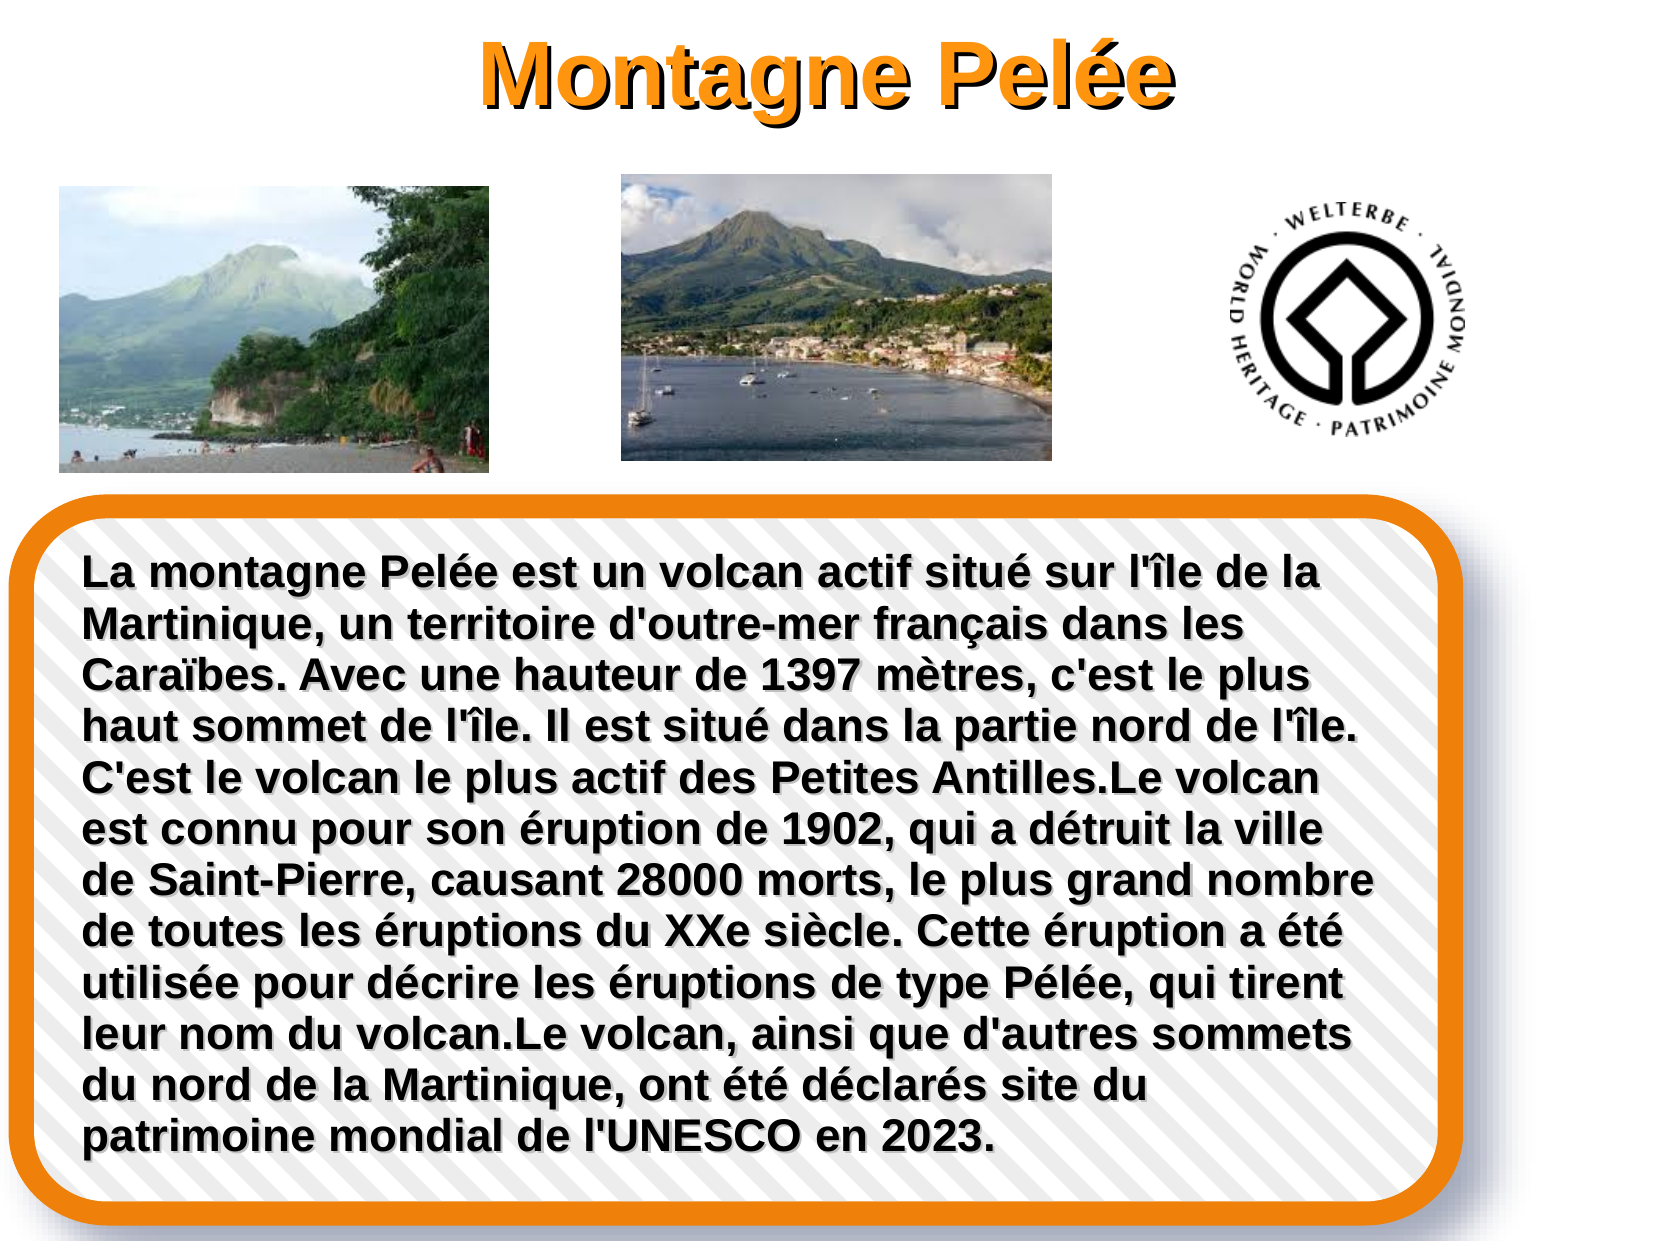

# Montagne Pelée
La montagne Pelée est un volcan actif situé sur l'île de la Martinique, un territoire d'outre-mer français dans les Caraïbes. Avec une hauteur de 1397 mètres, c'est le plus haut sommet de l'île. Il est situé dans la partie nord de l'île. C'est le volcan le plus actif des Petites Antilles.Le volcan est connu pour son éruption de 1902, qui a détruit la ville de Saint-Pierre, causant 28000 morts, le plus grand nombre de toutes les éruptions du XXe siècle. Cette éruption a été utilisée pour décrire les éruptions de type Pélée, qui tirent leur nom du volcan.Le volcan, ainsi que d'autres sommets du nord de la Martinique, ont été déclarés site du patrimoine mondial de l'UNESCO en 2023.